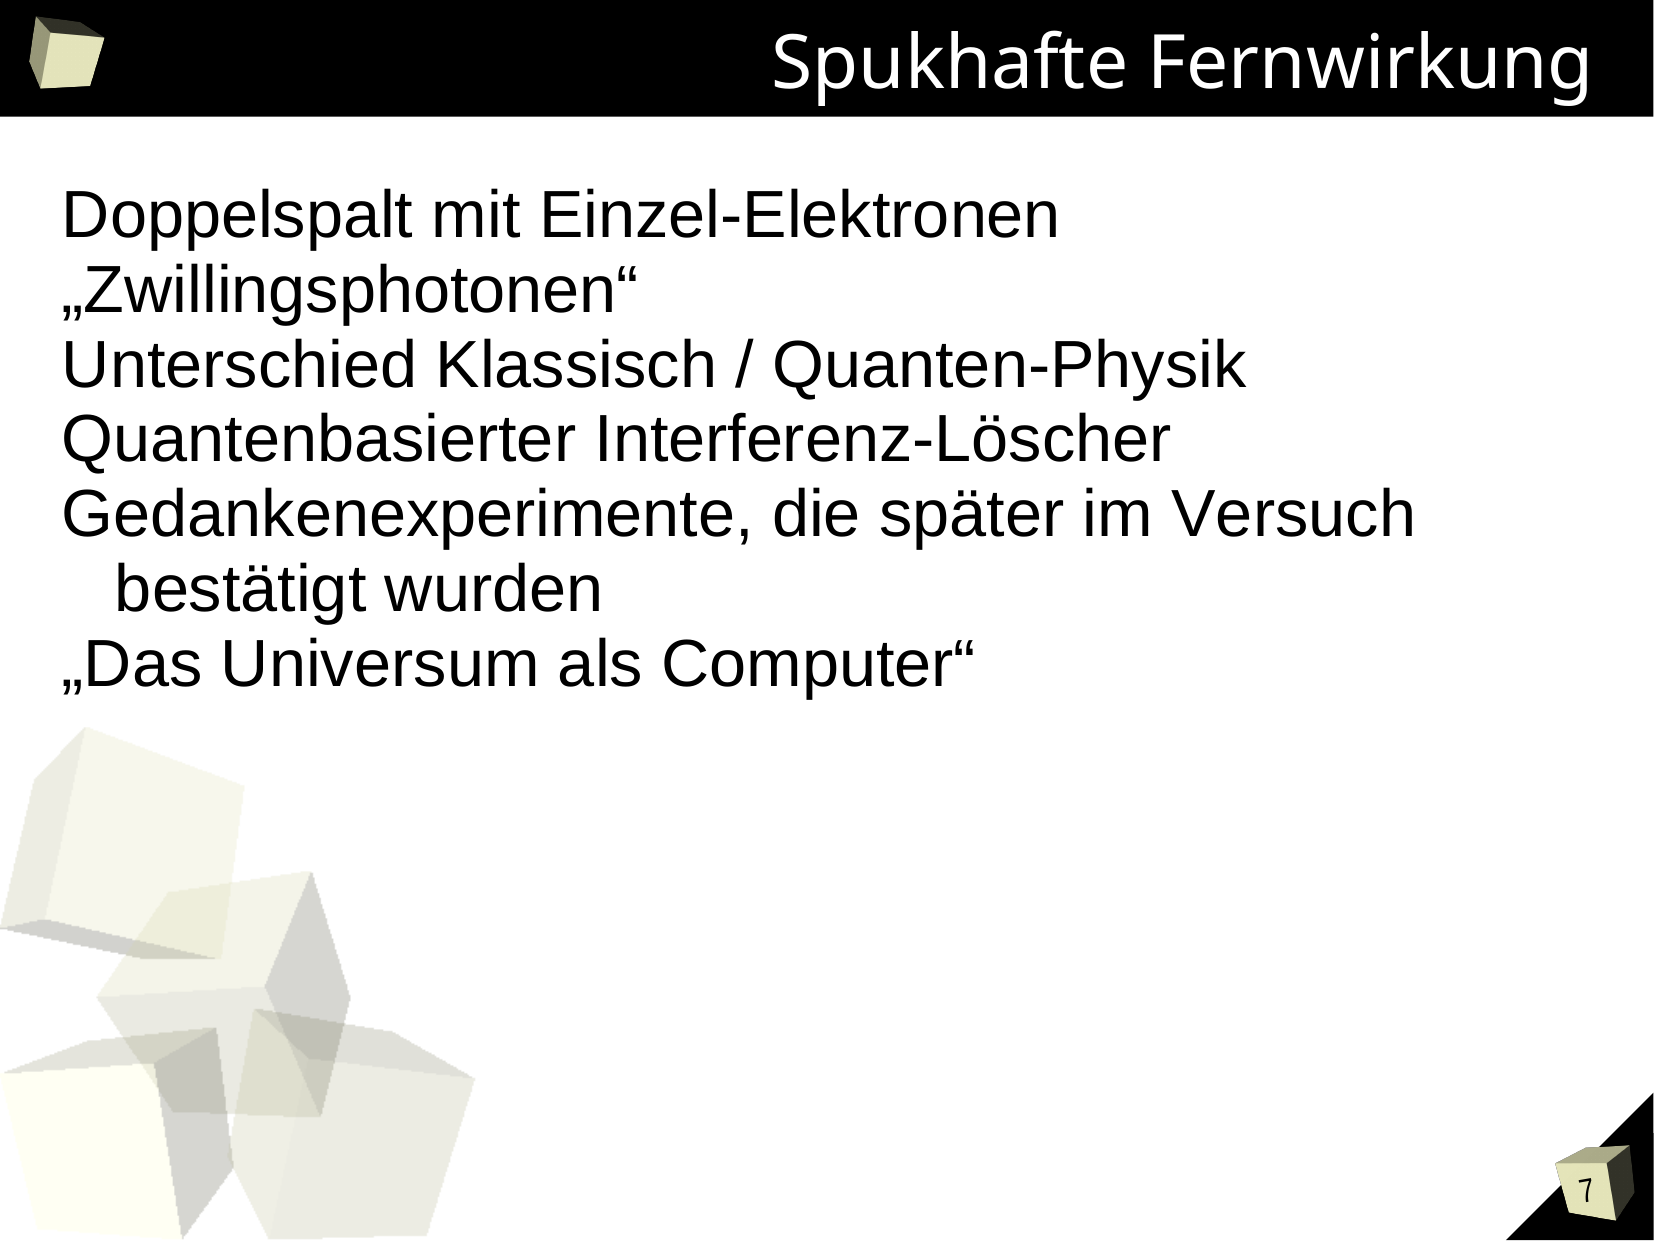

# Spukhafte Fernwirkung
Doppelspalt mit Einzel-Elektronen
„Zwillingsphotonen“
Unterschied Klassisch / Quanten-Physik
Quantenbasierter Interferenz-Löscher
Gedankenexperimente, die später im Versuch bestätigt wurden
„Das Universum als Computer“